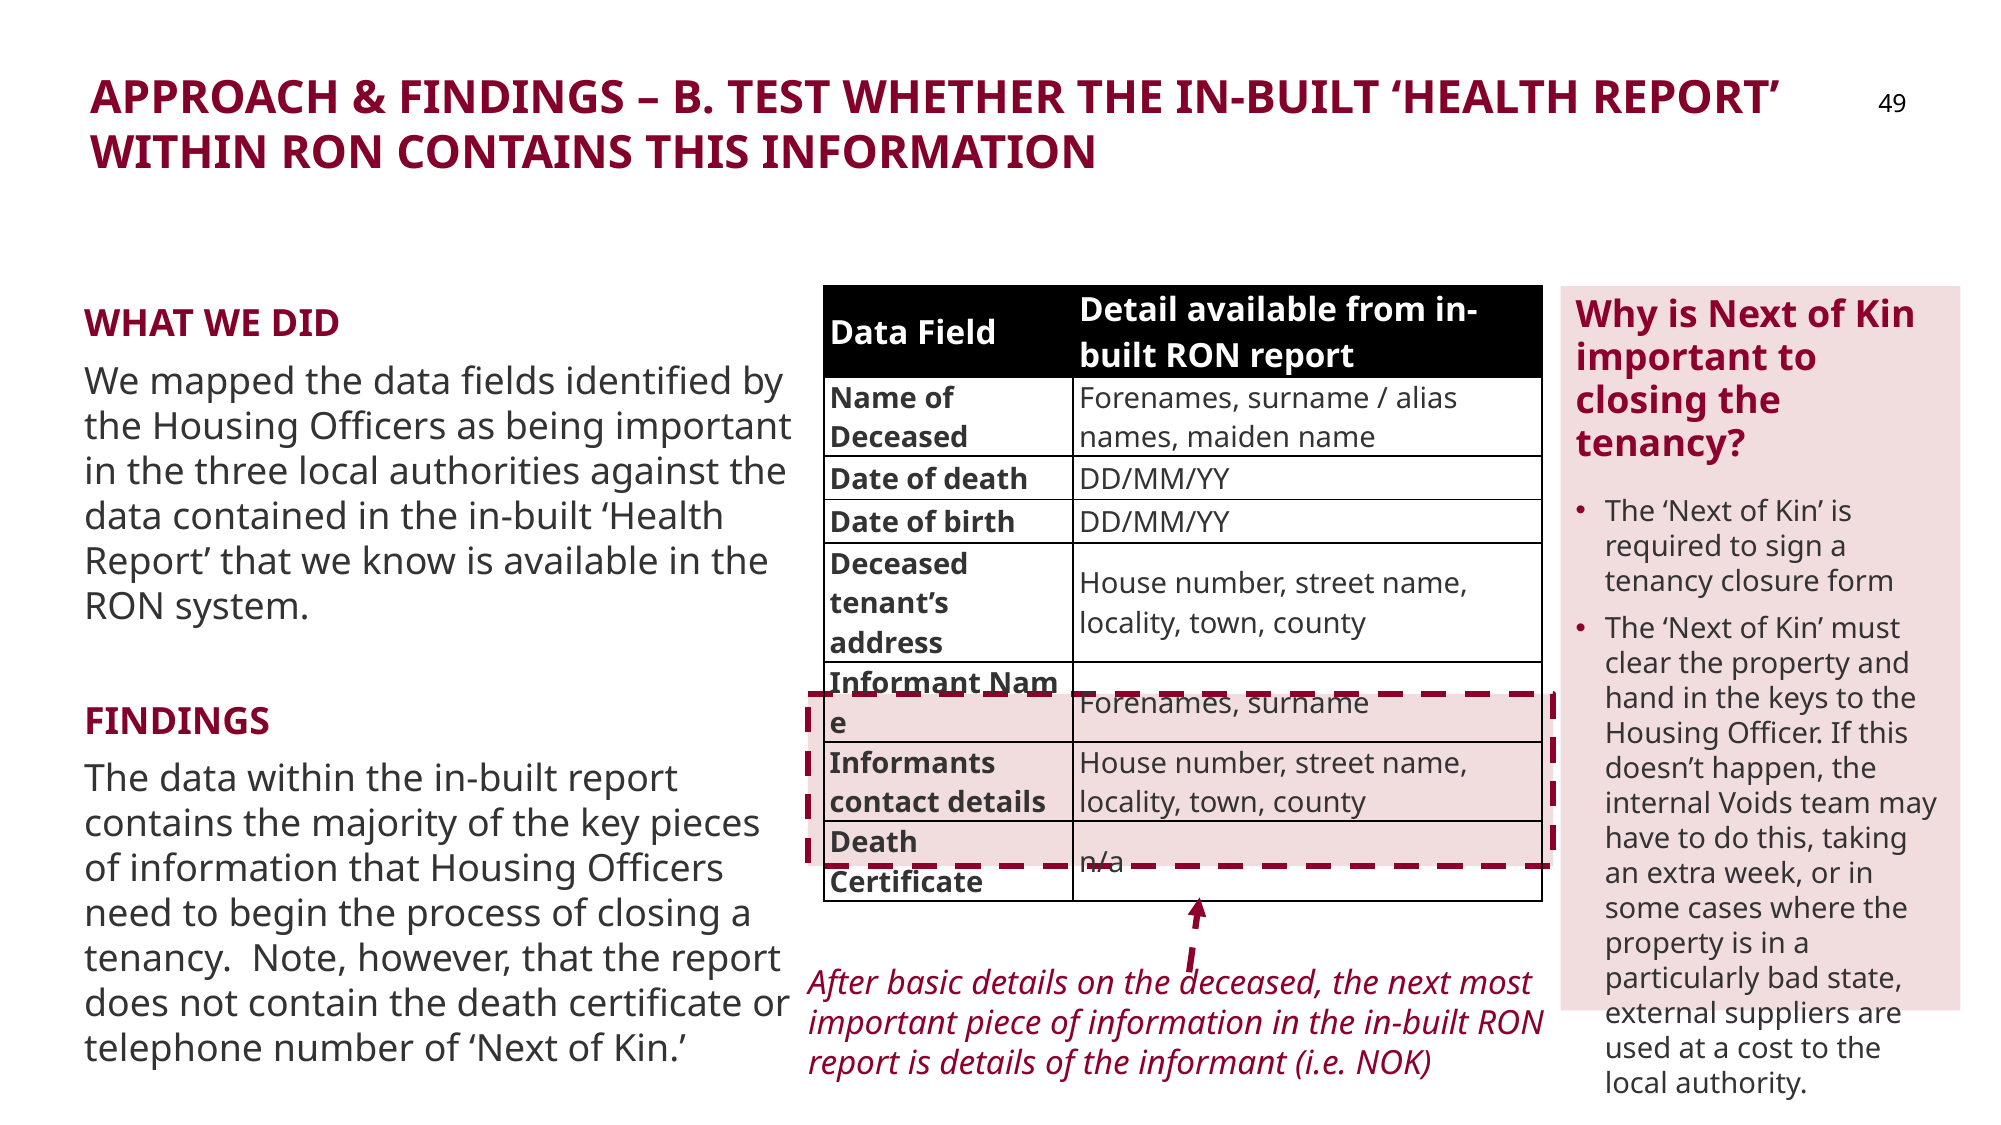

APPROACH & FINDINGS – B. TEST WHETHER THE IN-BUILT ‘HEALTH REPORT’ WITHIN RON CONTAINS THIS INFORMATION
| Data Field | Detail available from in-built RON report |
| --- | --- |
| Name of Deceased | Forenames, surname / alias names, maiden name |
| Date of death | DD/MM/YY |
| Date of birth | DD/MM/YY |
| Deceased tenant’s address | House number, street name, locality, town, county |
| Informant Name | Forenames, surname |
| Informants contact details | House number, street name, locality, town, county |
| Death Certificate | n/a |
Why is Next of Kin important to closing the tenancy?
The ‘Next of Kin’ is required to sign a tenancy closure form
The ‘Next of Kin’ must clear the property and hand in the keys to the Housing Officer. If this doesn’t happen, the internal Voids team may have to do this, taking an extra week, or in some cases where the property is in a particularly bad state, external suppliers are used at a cost to the local authority.
WHAT WE DID
We mapped the data fields identified by the Housing Officers as being important in the three local authorities against the data contained in the in-built ‘Health Report’ that we know is available in the RON system.
FINDINGS
The data within the in-built report contains the majority of the key pieces of information that Housing Officers need to begin the process of closing a tenancy. Note, however, that the report does not contain the death certificate or telephone number of ‘Next of Kin.’
After basic details on the deceased, the next most important piece of information in the in-built RON report is details of the informant (i.e. NOK)